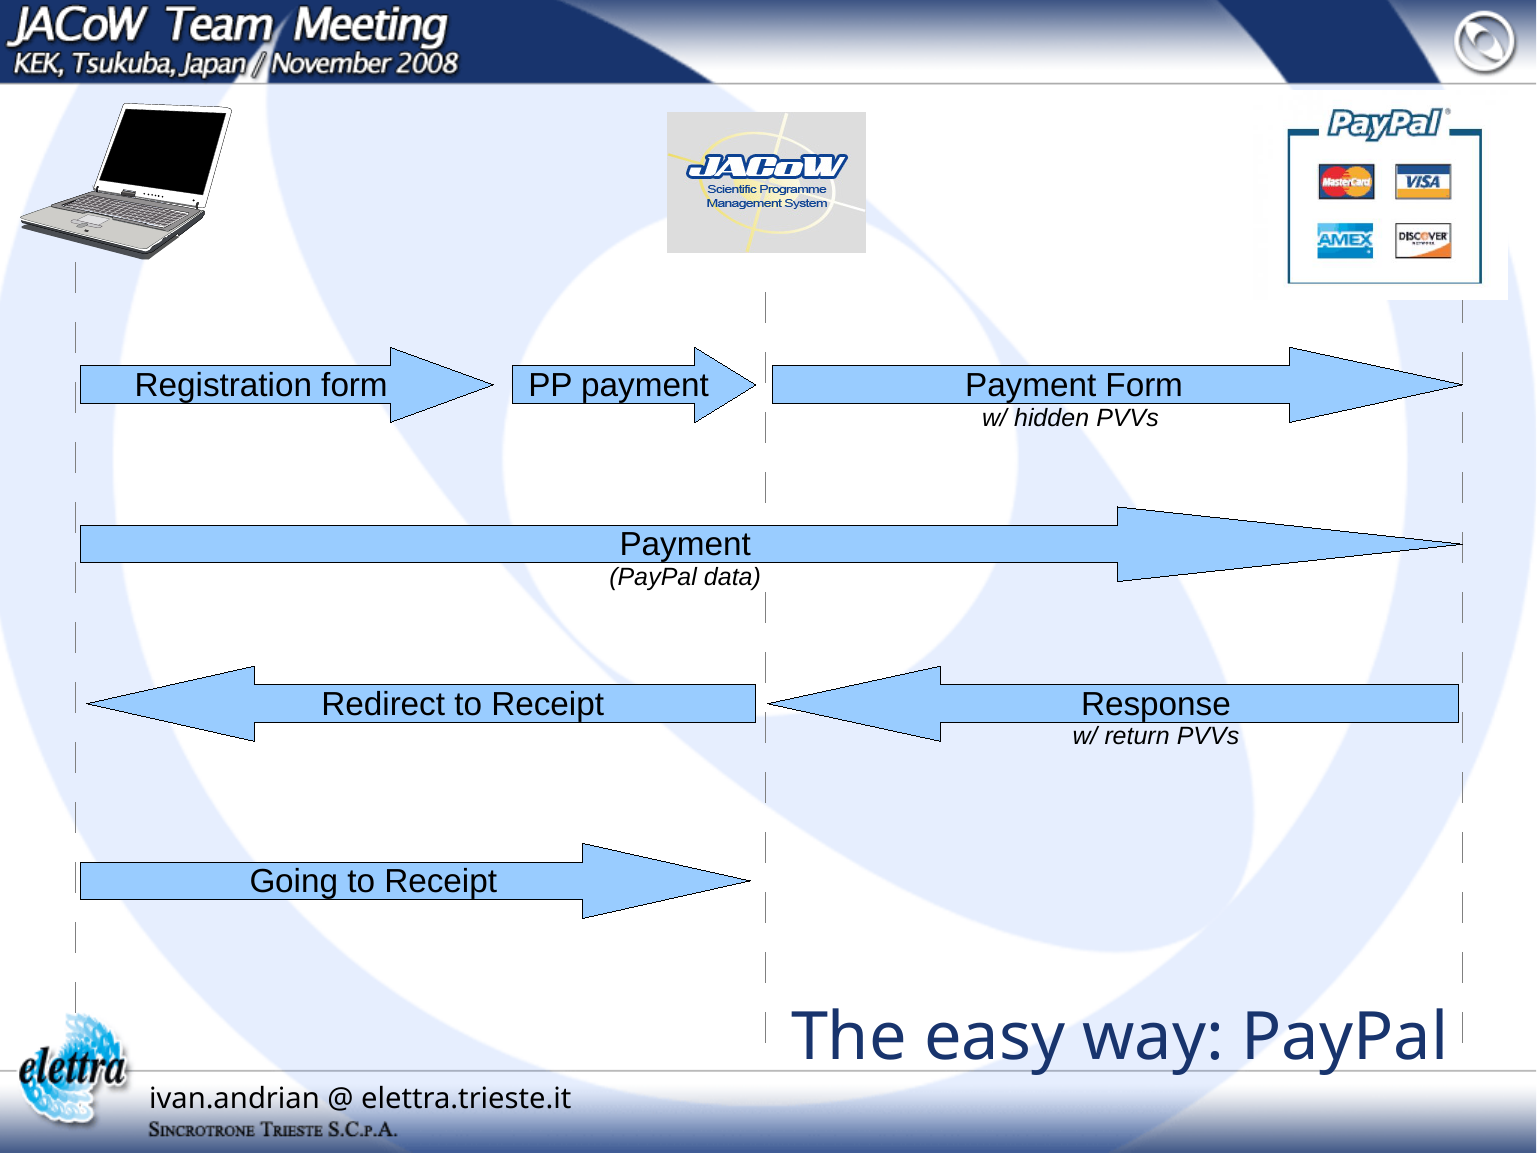

Registration form
PP payment
Payment Form
w/ hidden PVVs
Payment
(PayPal data)
Redirect to Receipt
Response
w/ return PVVs
Going to Receipt
# The easy way: PayPal